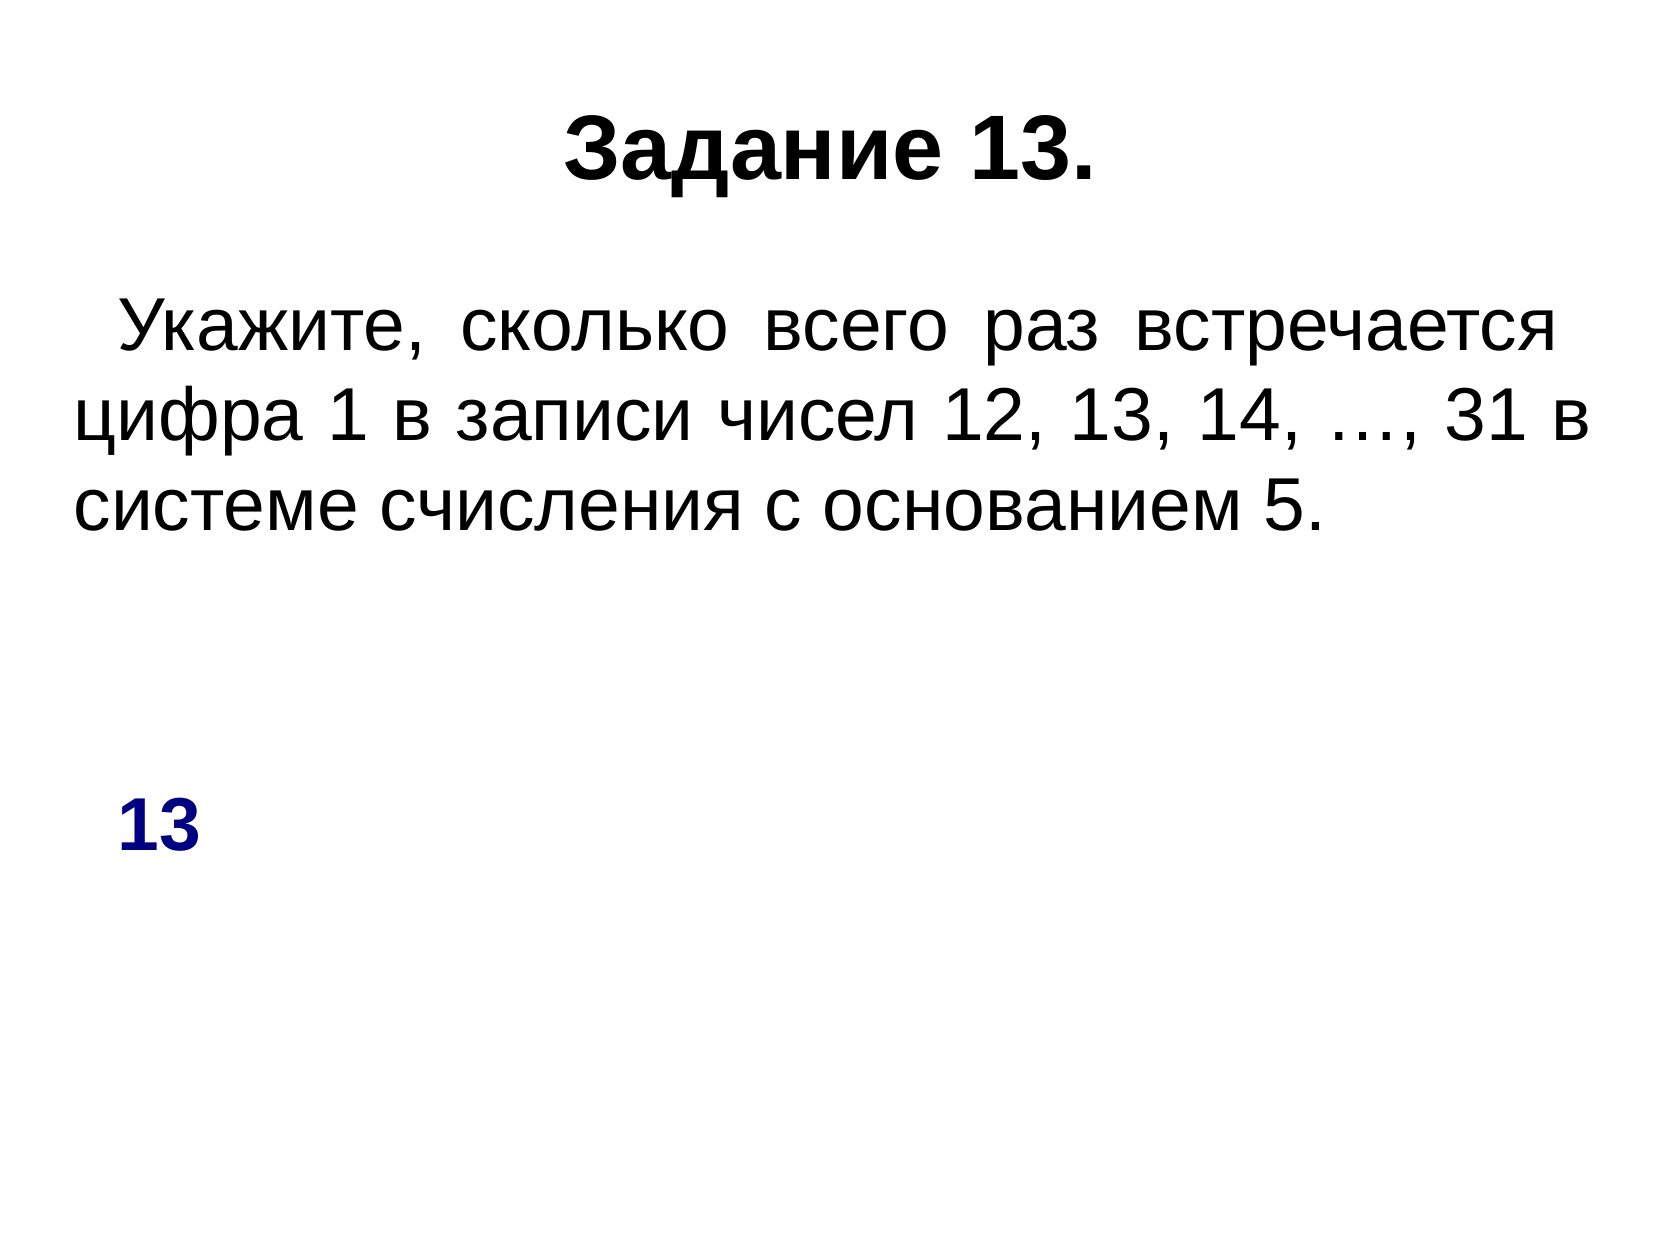

# Задание 13.
Укажите, сколько всего раз встречается цифра 1 в записи чисел 12, 13, 14, …, 31 в системе счисления с основанием 5.
13